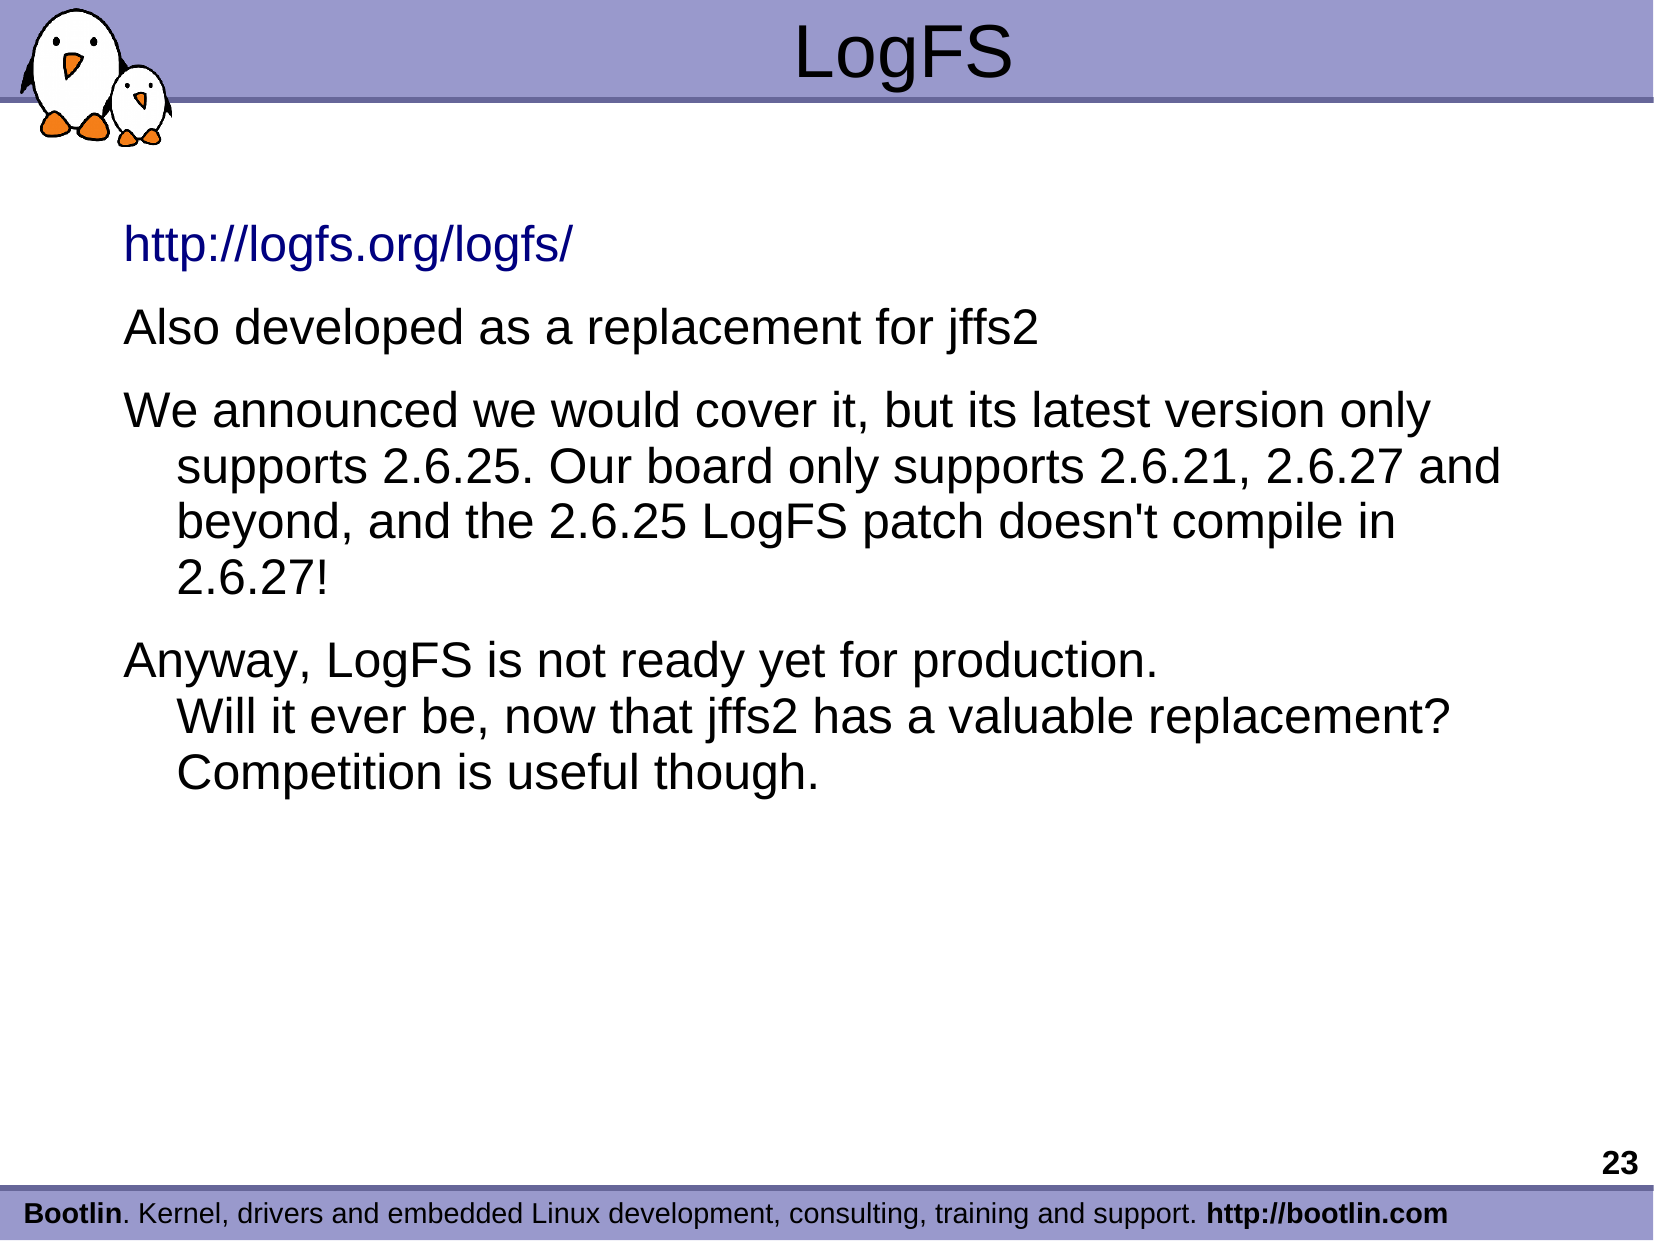

# LogFS
http://logfs.org/logfs/
Also developed as a replacement for jffs2
We announced we would cover it, but its latest version only supports 2.6.25. Our board only supports 2.6.21, 2.6.27 and beyond, and the 2.6.25 LogFS patch doesn't compile in 2.6.27!
Anyway, LogFS is not ready yet for production.
Will it ever be, now that jffs2 has a valuable replacement?
Competition is useful though.